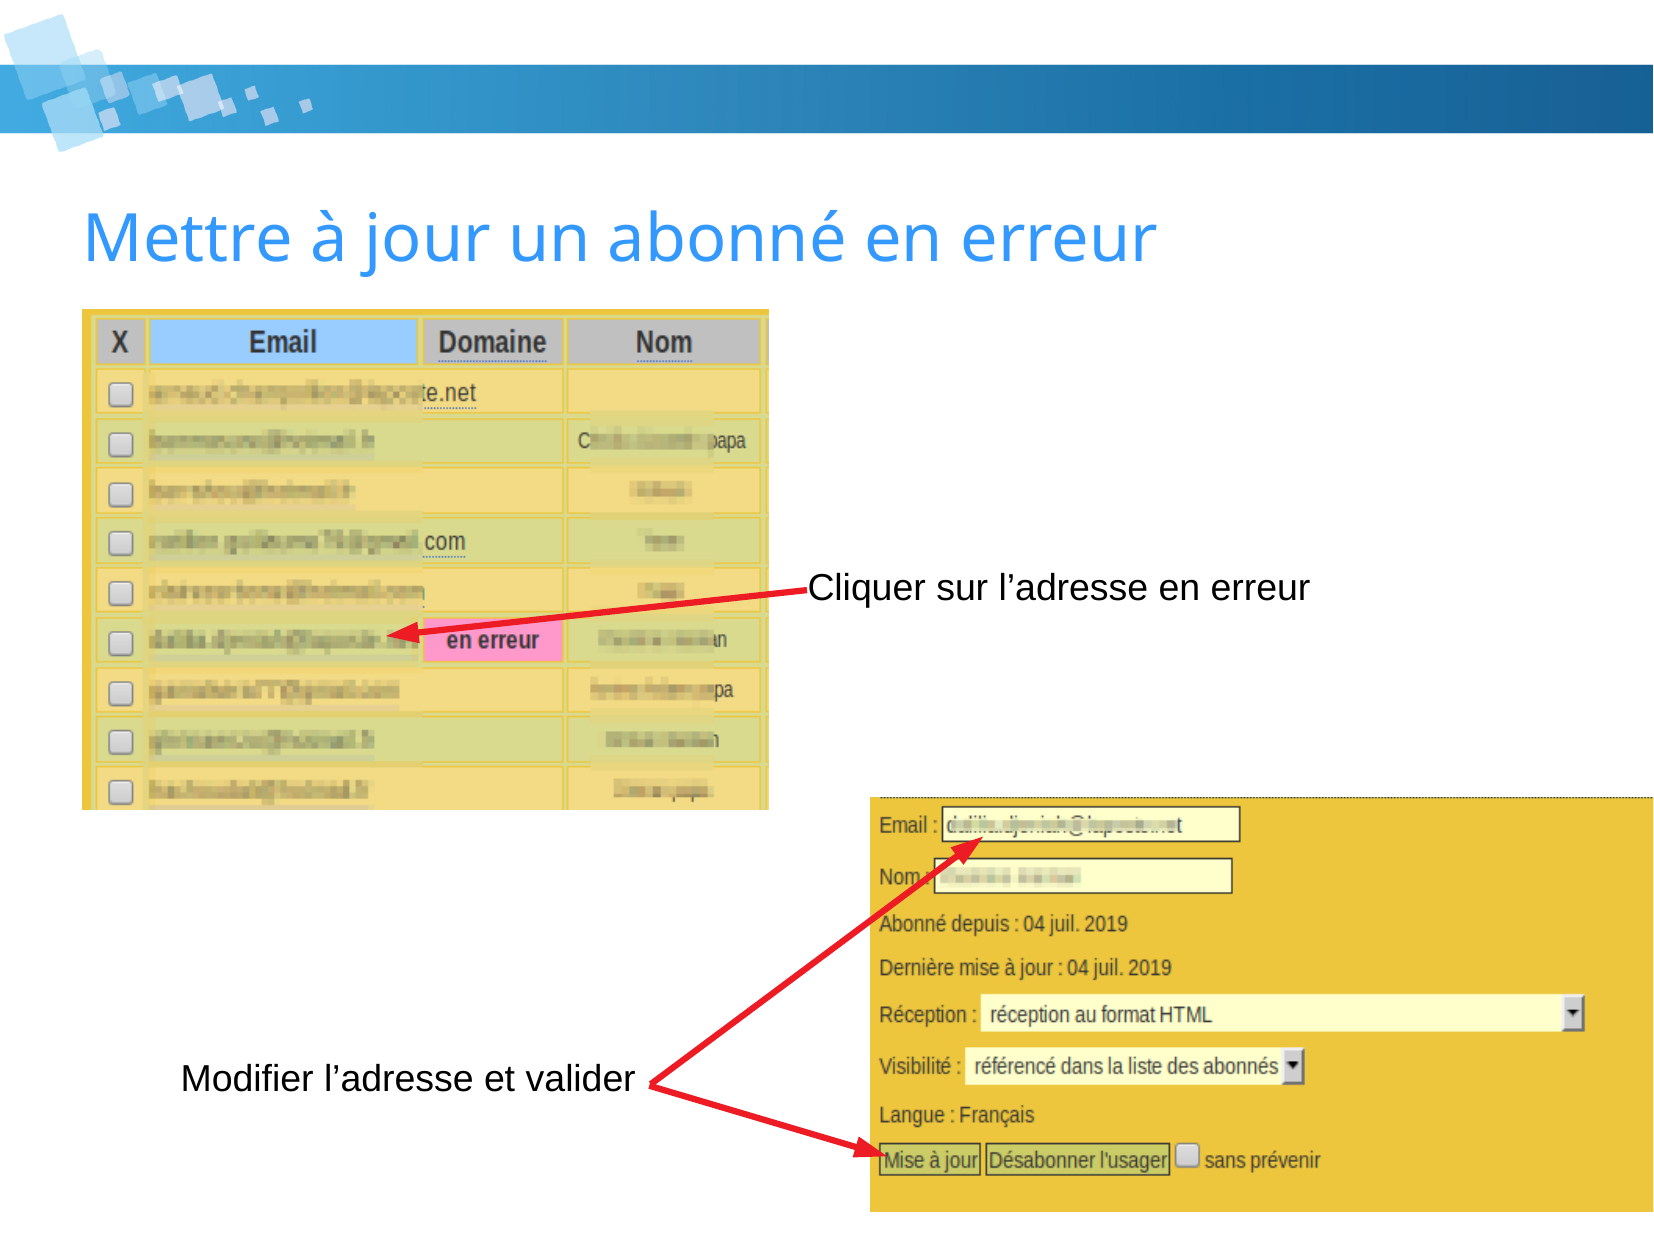

# Mettre à jour un abonné en erreur
Cliquer sur l’adresse en erreur
Modifier l’adresse et valider